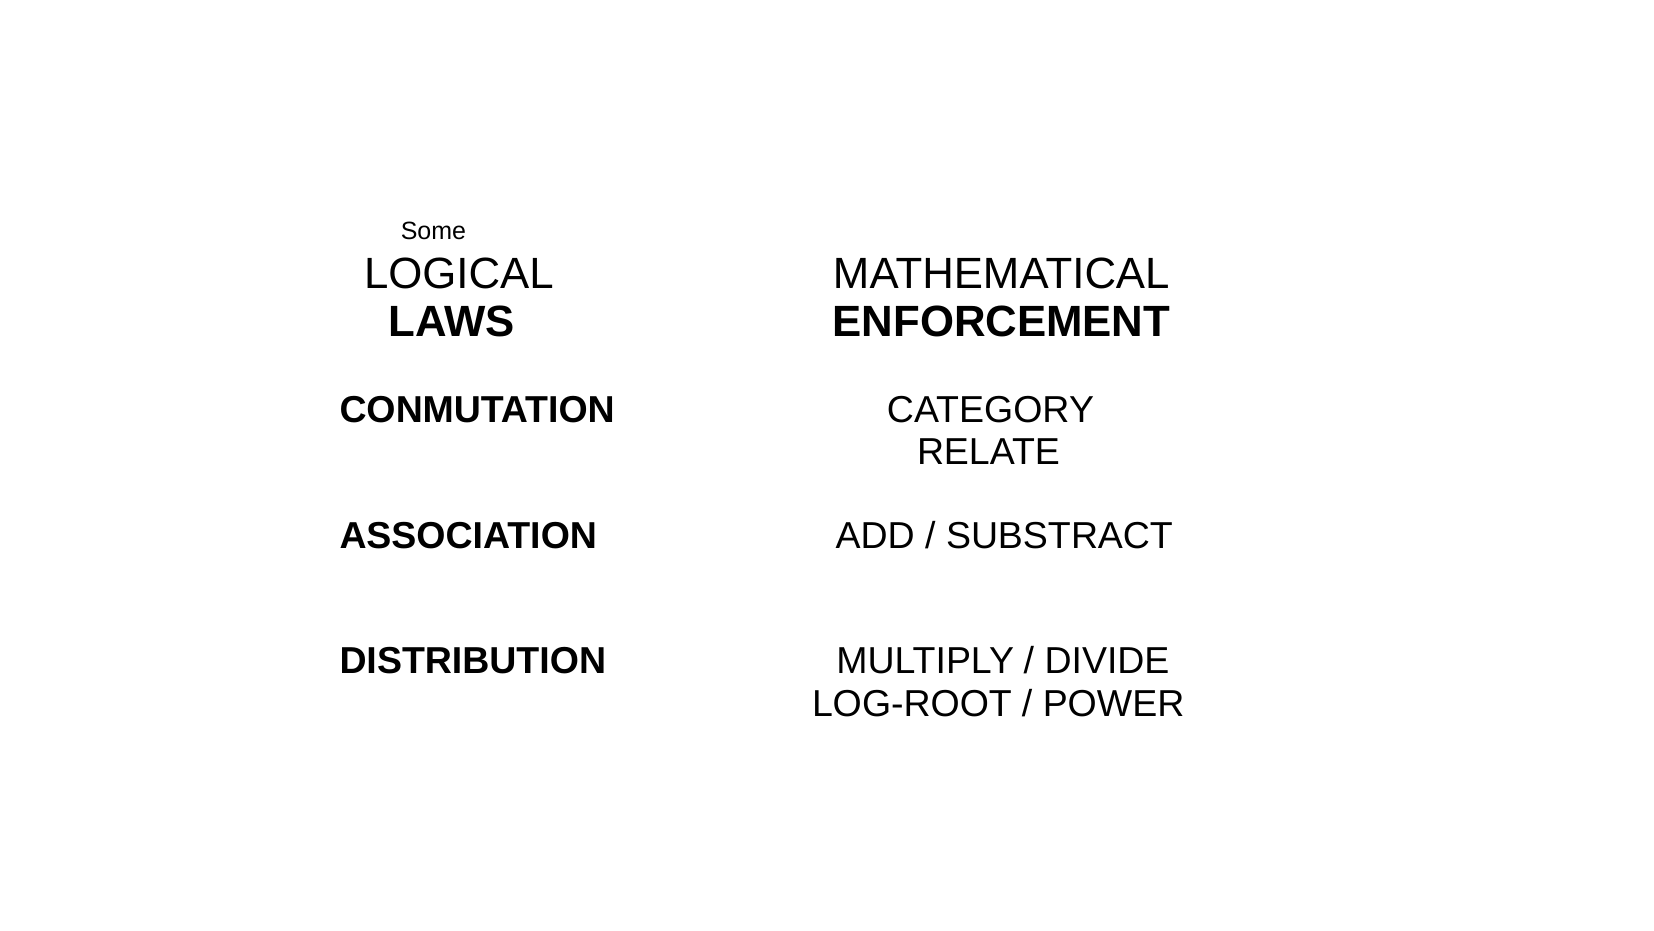

Some
 LOGICAL MATHEMATICAL
 LAWS ENFORCEMENT
CONMUTATION CATEGORY
 RELATE
ASSOCIATION ADD / SUBSTRACT
DISTRIBUTION MULTIPLY / DIVIDE
 LOG-ROOT / POWER